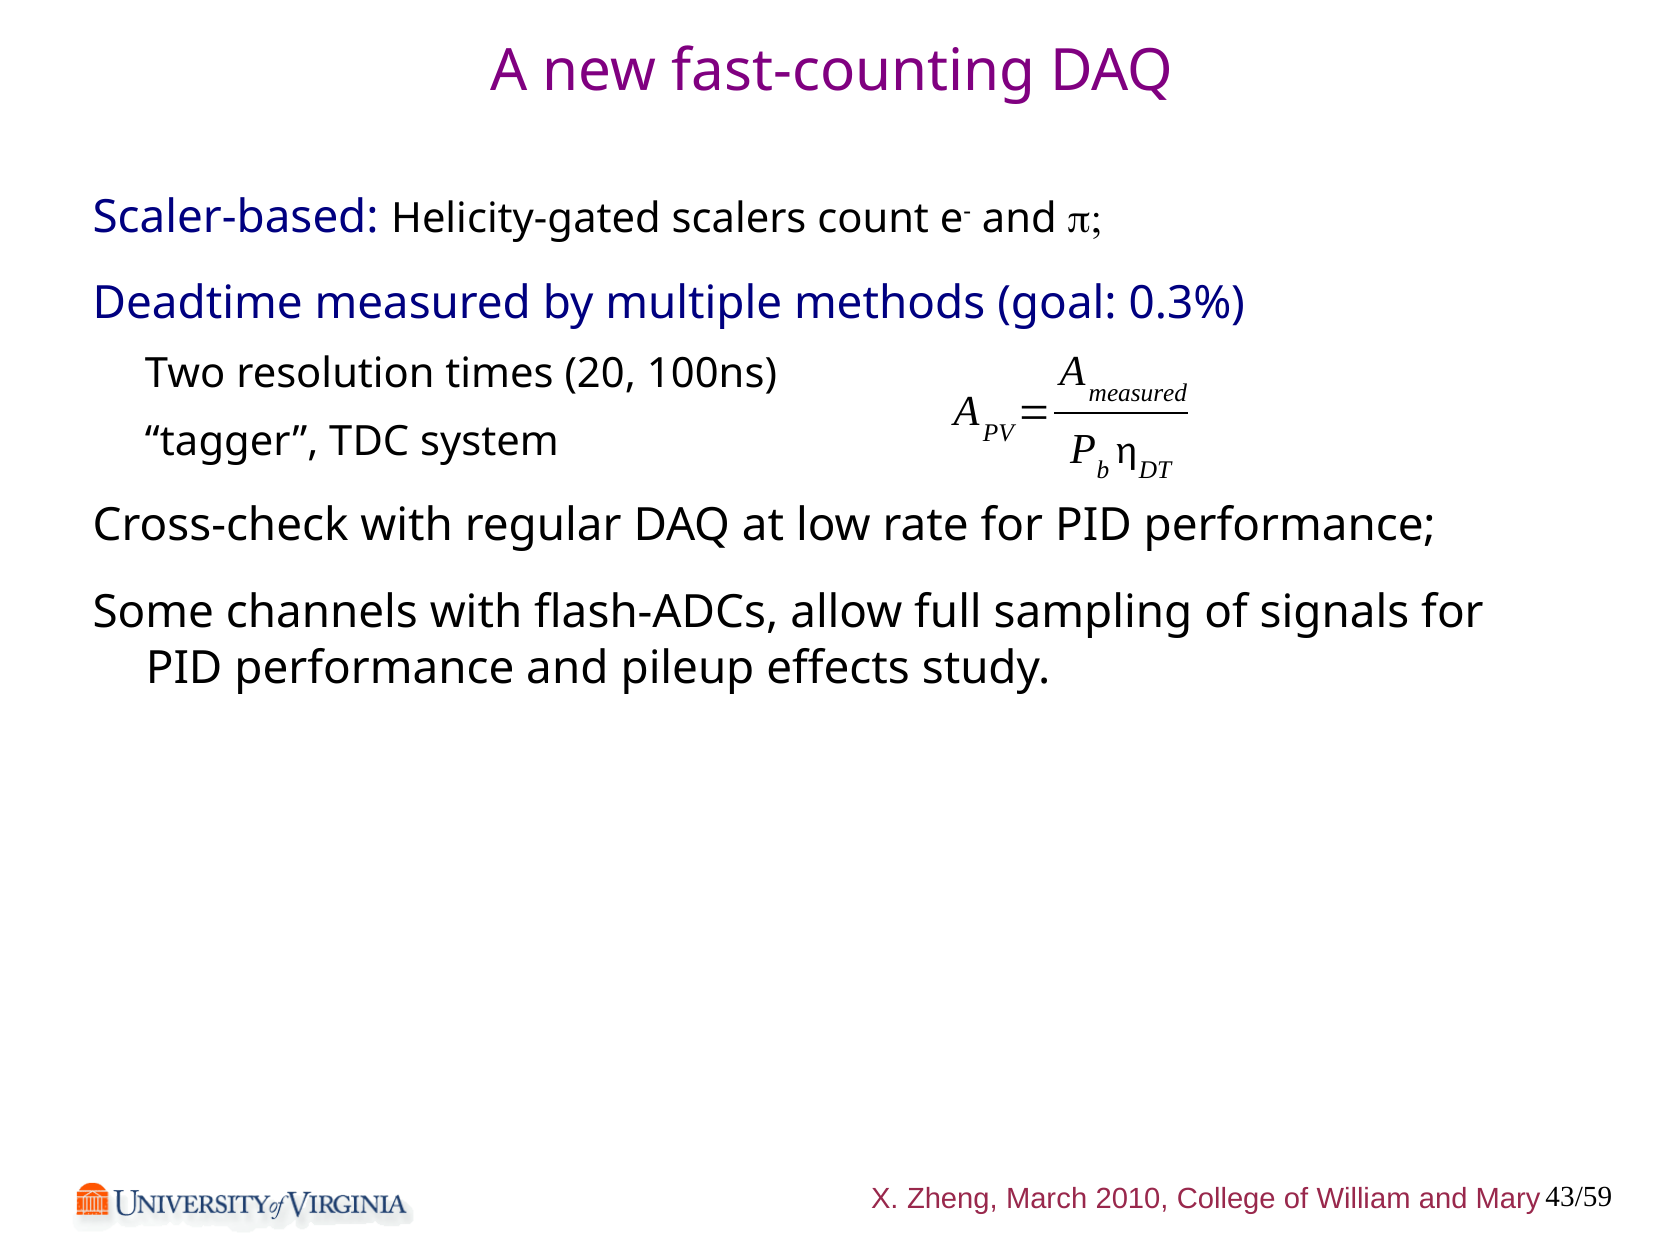

# A new fast-counting DAQ
Scaler-based: Helicity-gated scalers count e- and p;
Deadtime measured by multiple methods (goal: 0.3%)
Two resolution times (20, 100ns)
“tagger”, TDC system
Cross-check with regular DAQ at low rate for PID performance;
Some channels with flash-ADCs, allow full sampling of signals for PID performance and pileup effects study.